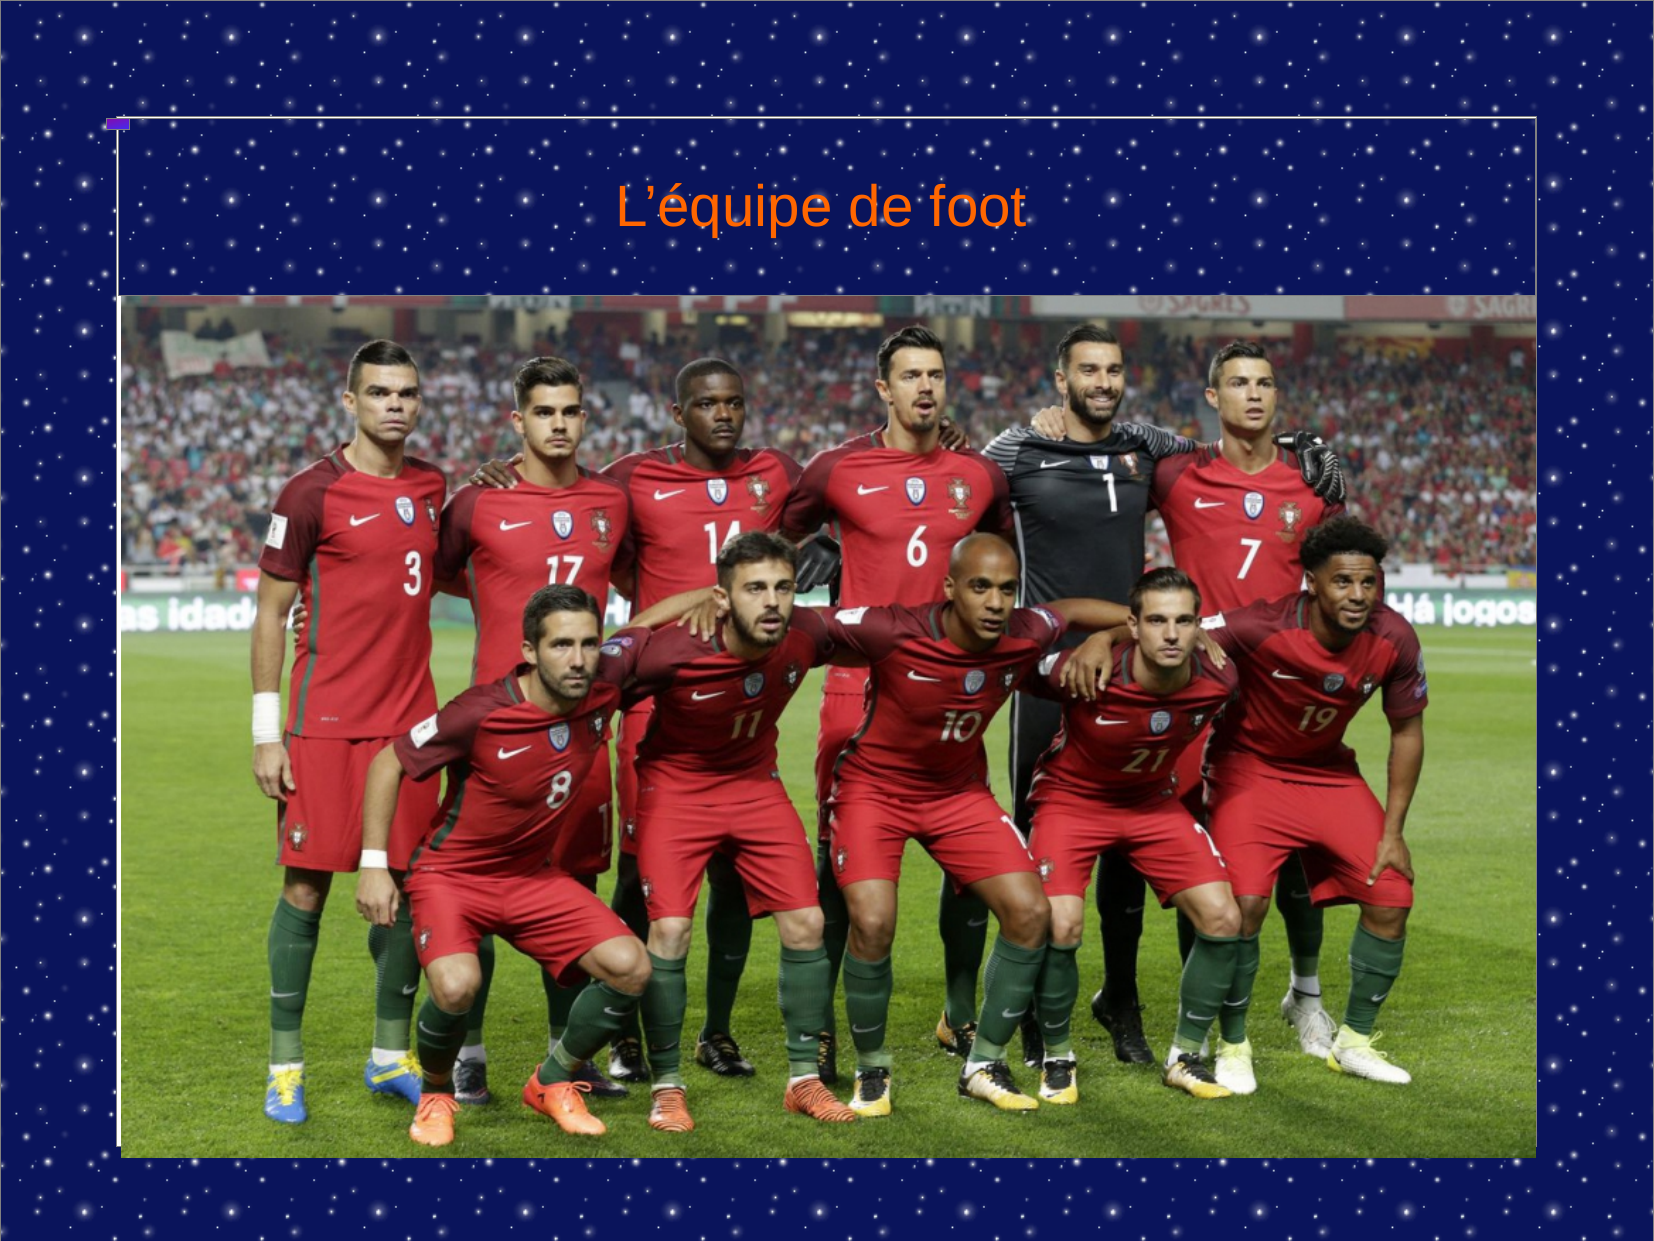

L’équipe de foot
Équipe de foot
# Voici l'équipe de foot